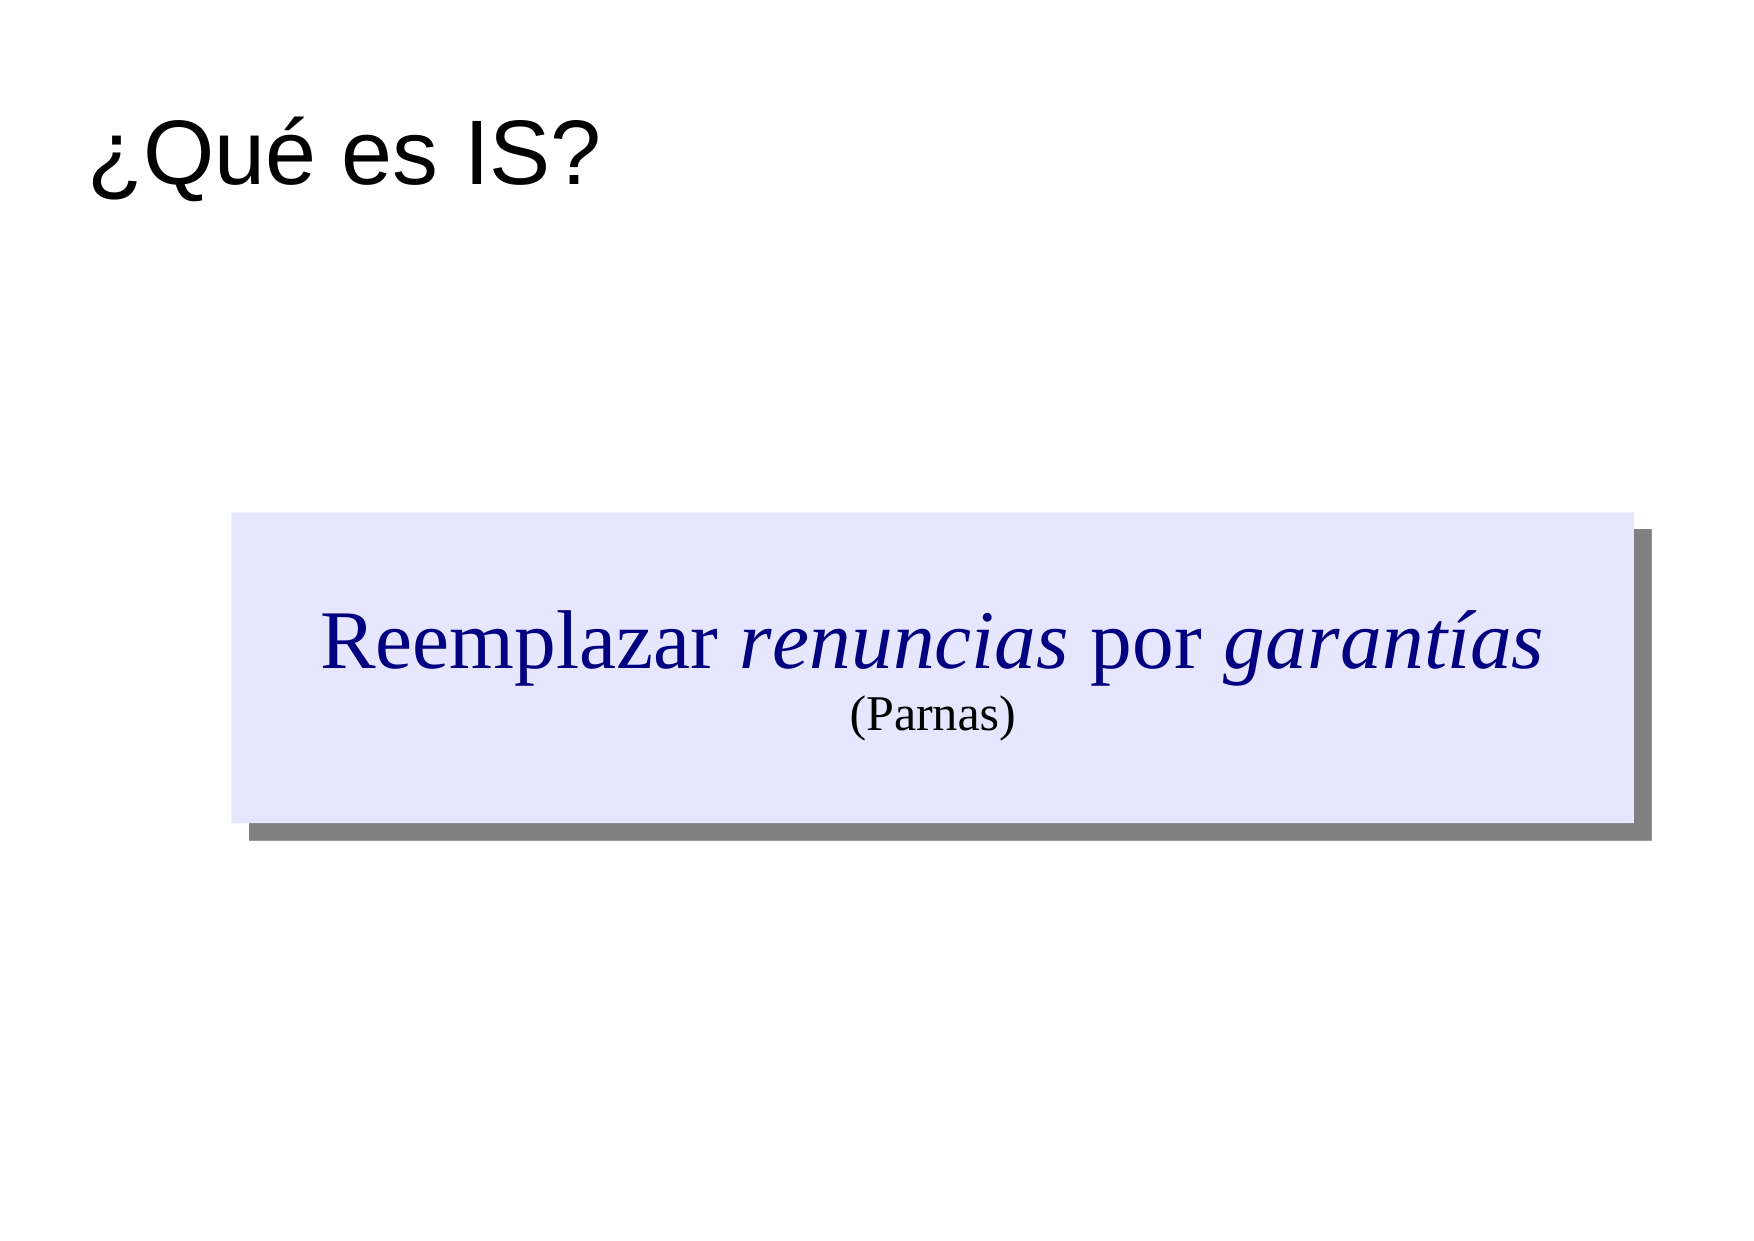

# ¿Qué es IS?
Reemplazar renuncias por garantías
(Parnas)